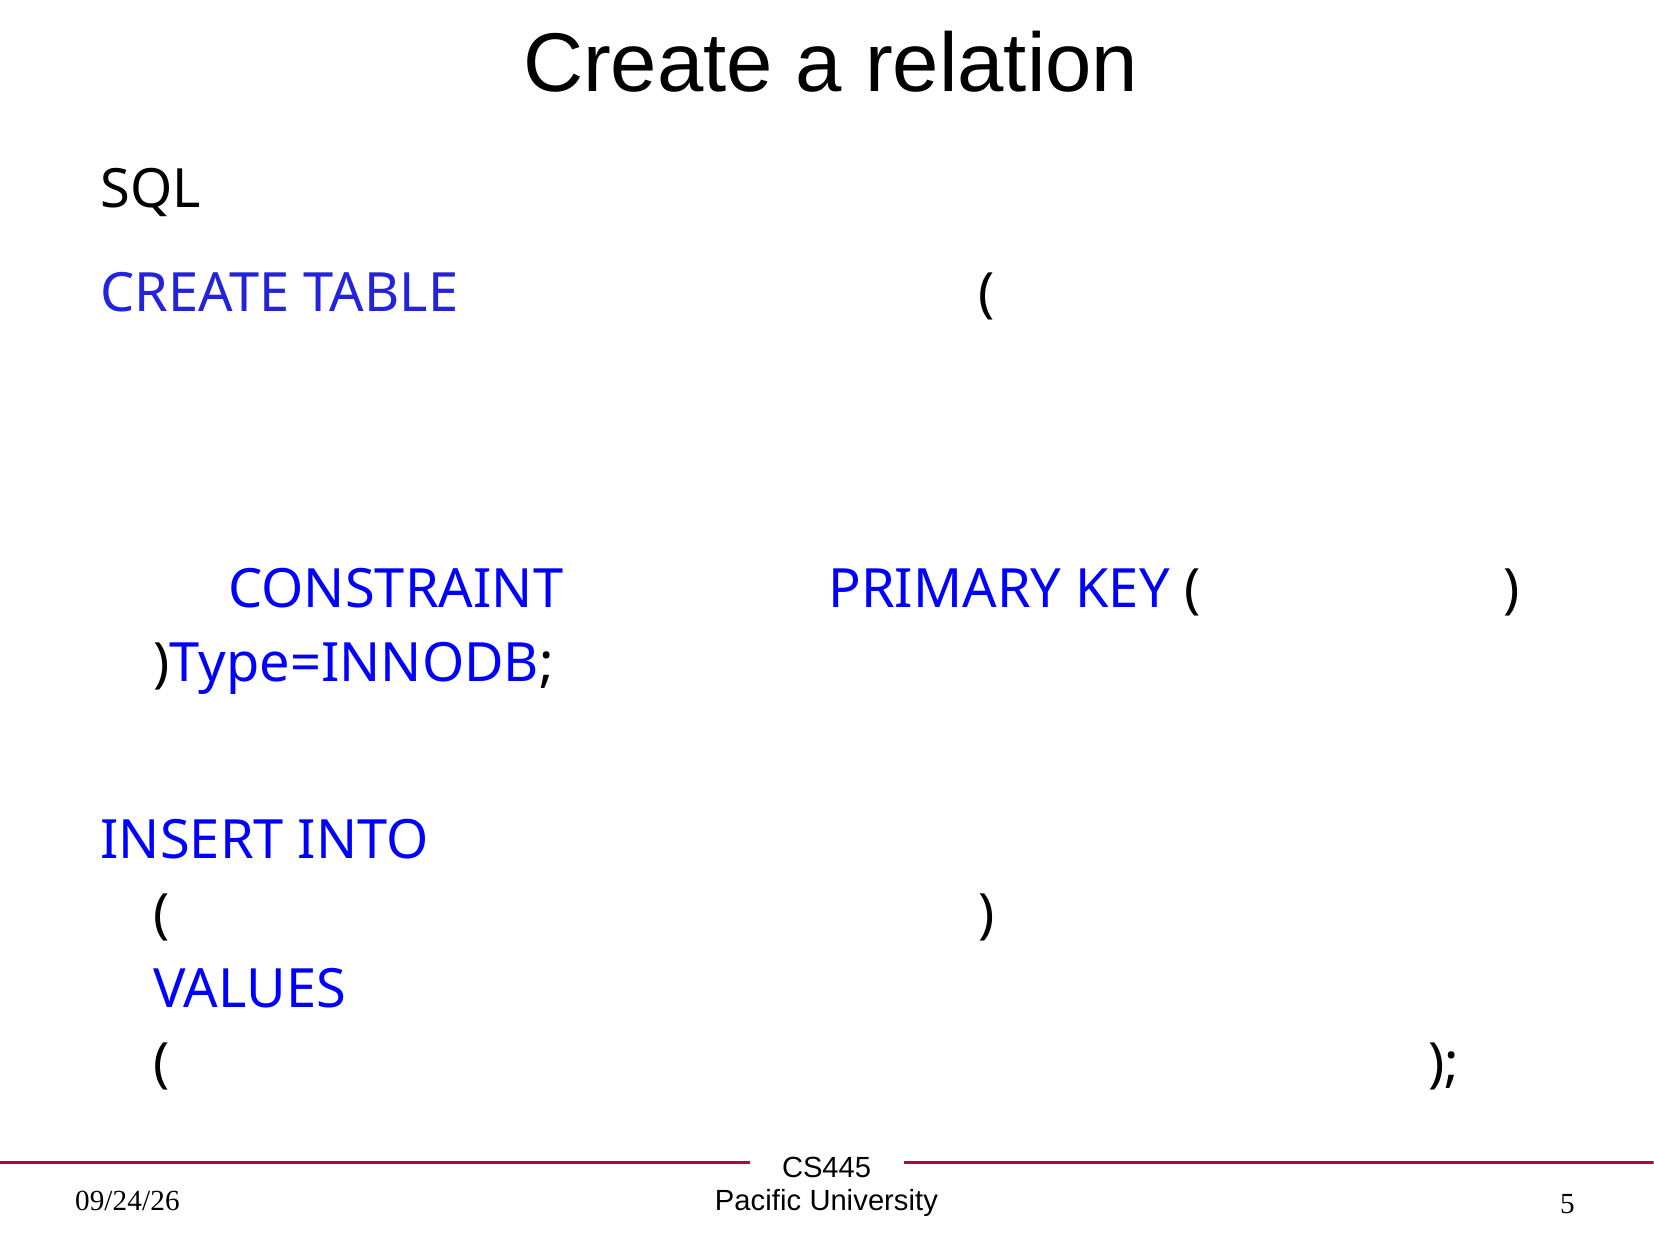

# Create a relation
SQL
CREATE TABLE 							(
	CONSTRAINT 				PRIMARY KEY (					)
)Type=INNODB;
INSERT INTO
(											)
VALUES
(											 						);